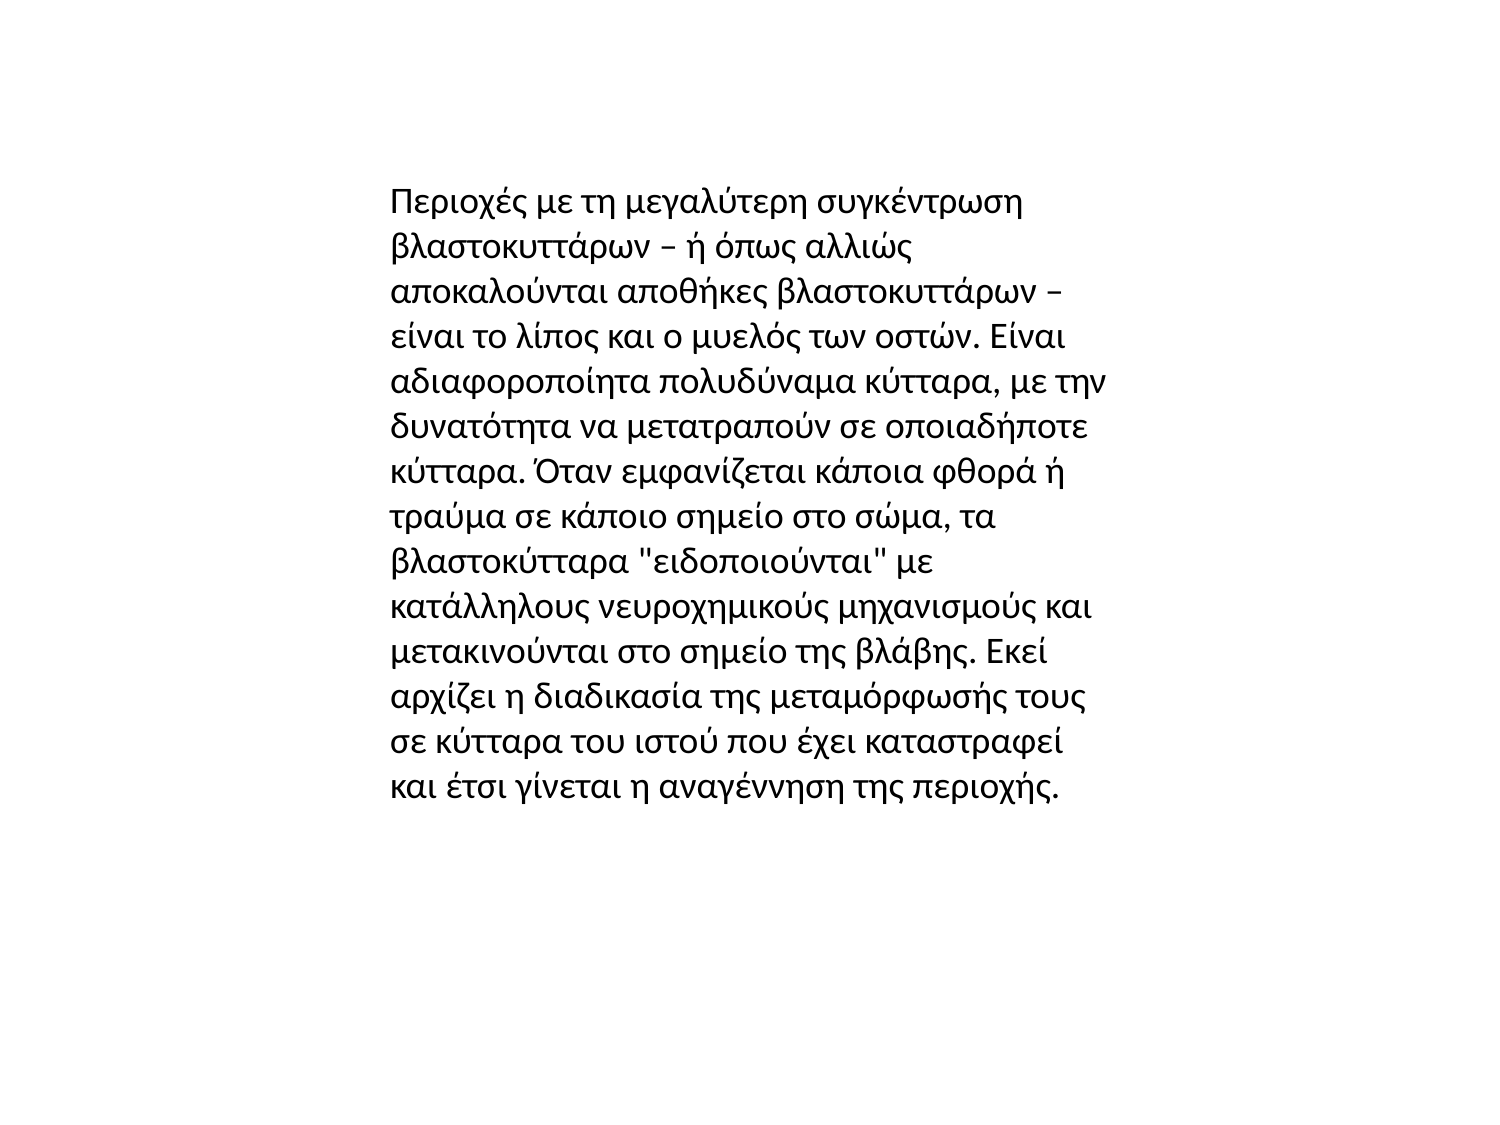

Περιοχές με τη μεγαλύτερη συγκέντρωση βλαστοκυττάρων – ή όπως αλλιώς αποκαλούνται αποθήκες βλαστοκυττάρων – είναι το λίπος και ο μυελός των οστών. Είναι αδιαφοροποίητα πολυδύναμα κύτταρα, με την δυνατότητα να μετατραπούν σε οποιαδήποτε κύτταρα. Όταν εμφανίζεται κάποια φθορά ή τραύμα σε κάποιο σημείο στο σώμα, τα βλαστοκύτταρα "ειδοποιούνται" με κατάλληλους νευροχημικούς μηχανισμούς και μετακινούνται στο σημείο της βλάβης. Εκεί αρχίζει η διαδικασία της μεταμόρφωσής τους σε κύτταρα του ιστού που έχει καταστραφεί και έτσι γίνεται η αναγέννηση της περιοχής.